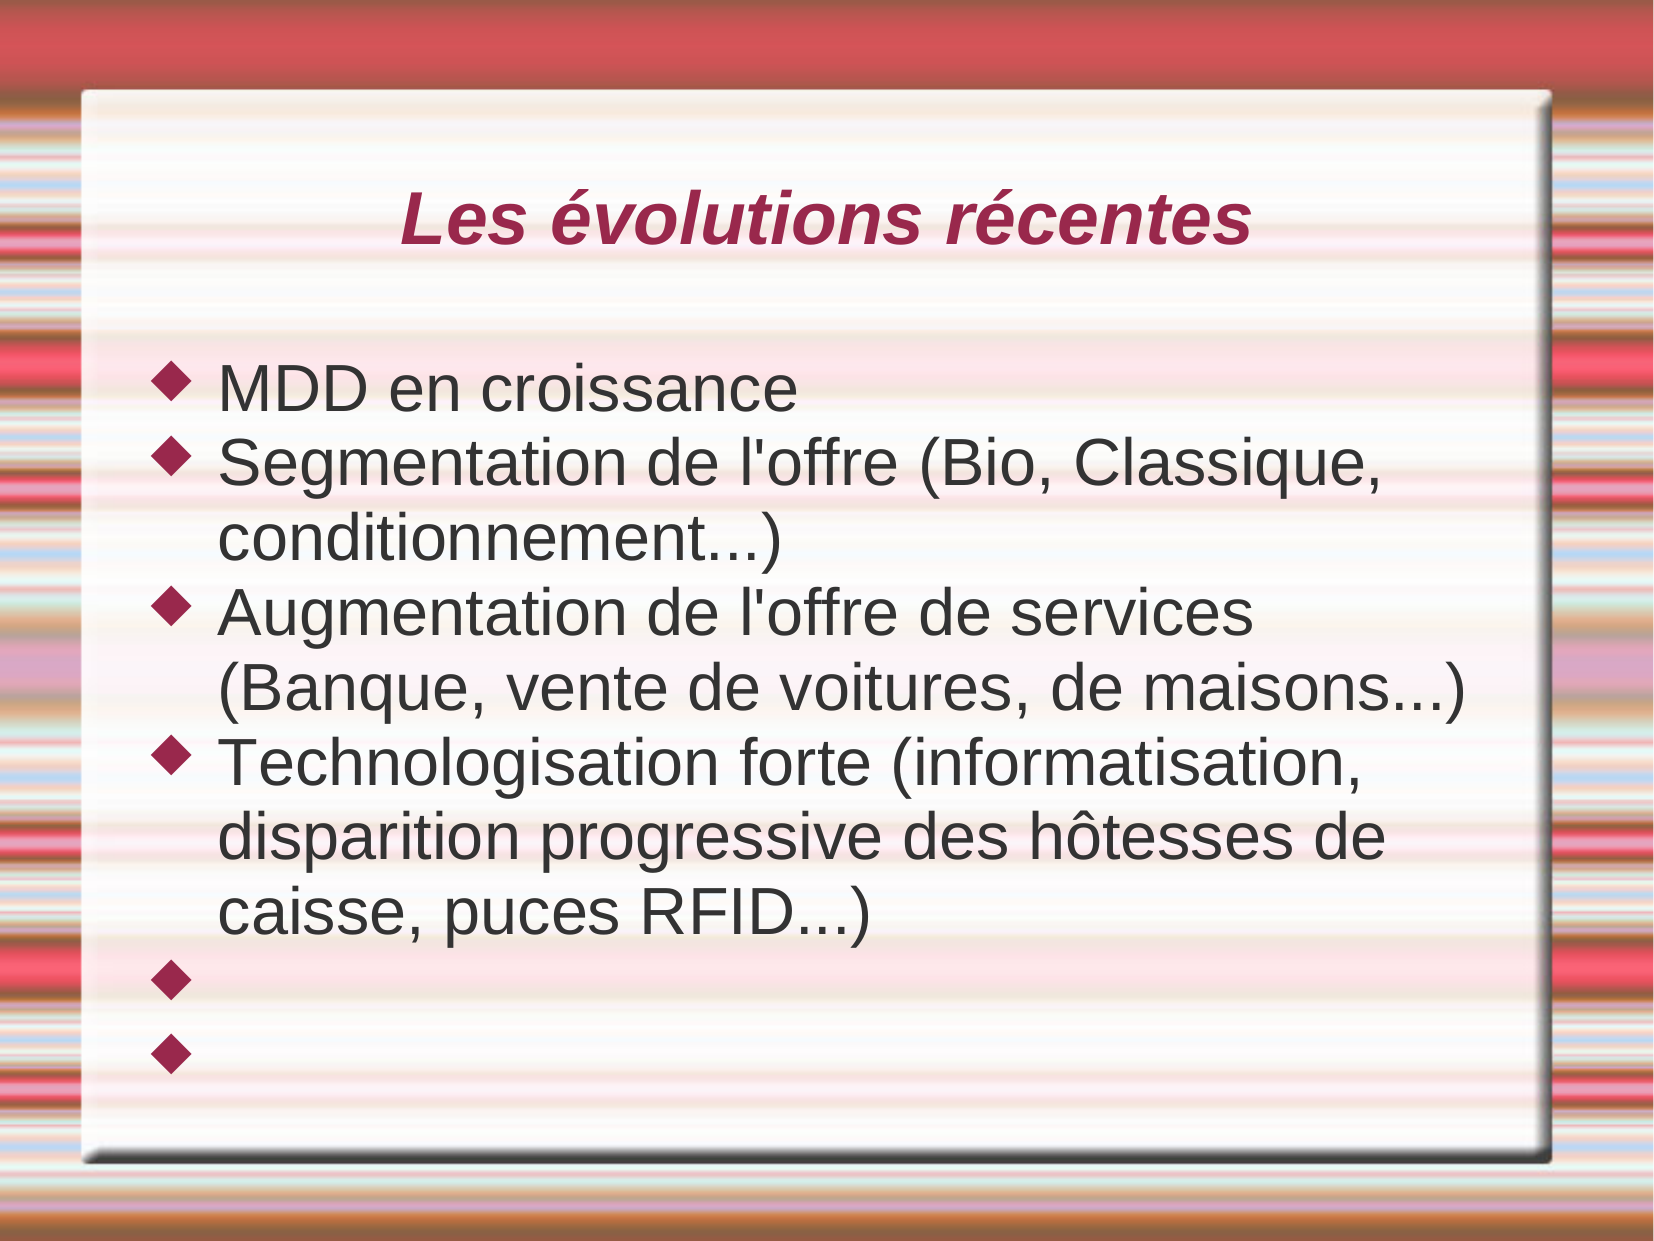

# Les évolutions récentes
MDD en croissance
Segmentation de l'offre (Bio, Classique, conditionnement...)
Augmentation de l'offre de services (Banque, vente de voitures, de maisons...)
Technologisation forte (informatisation, disparition progressive des hôtesses de caisse, puces RFID...)